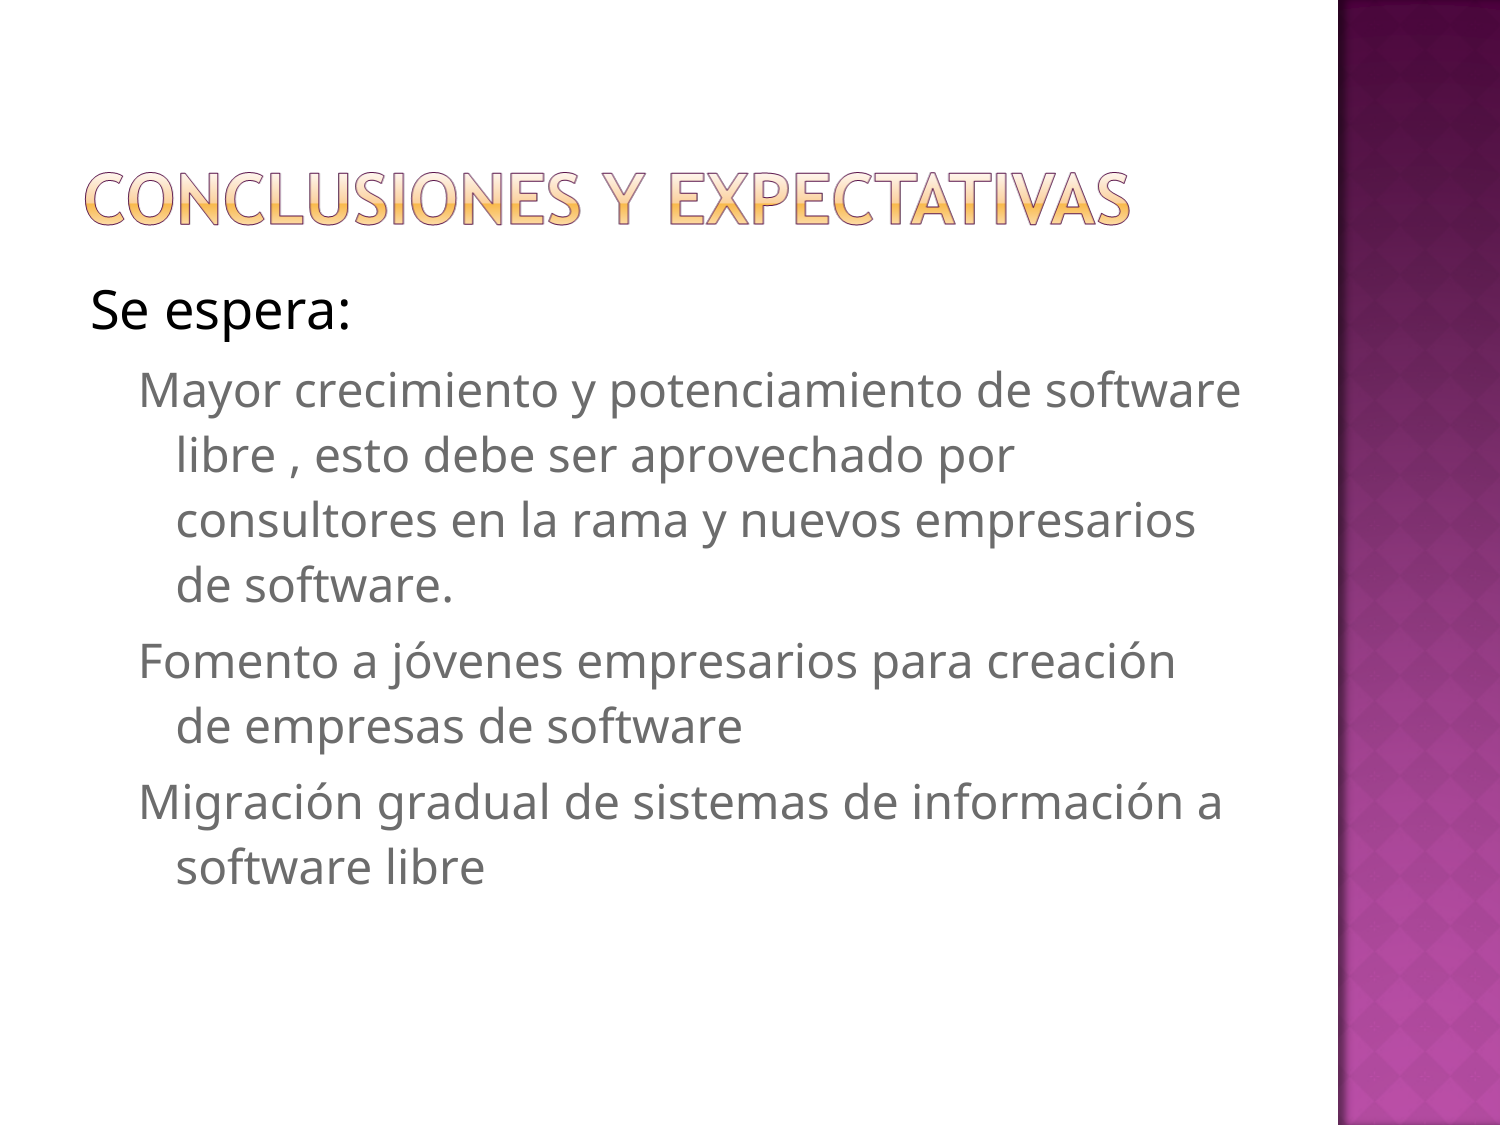

# Se espera:
Mayor crecimiento y potenciamiento de software libre , esto debe ser aprovechado por consultores en la rama y nuevos empresarios de software.
Fomento a jóvenes empresarios para creación de empresas de software
Migración gradual de sistemas de información a software libre